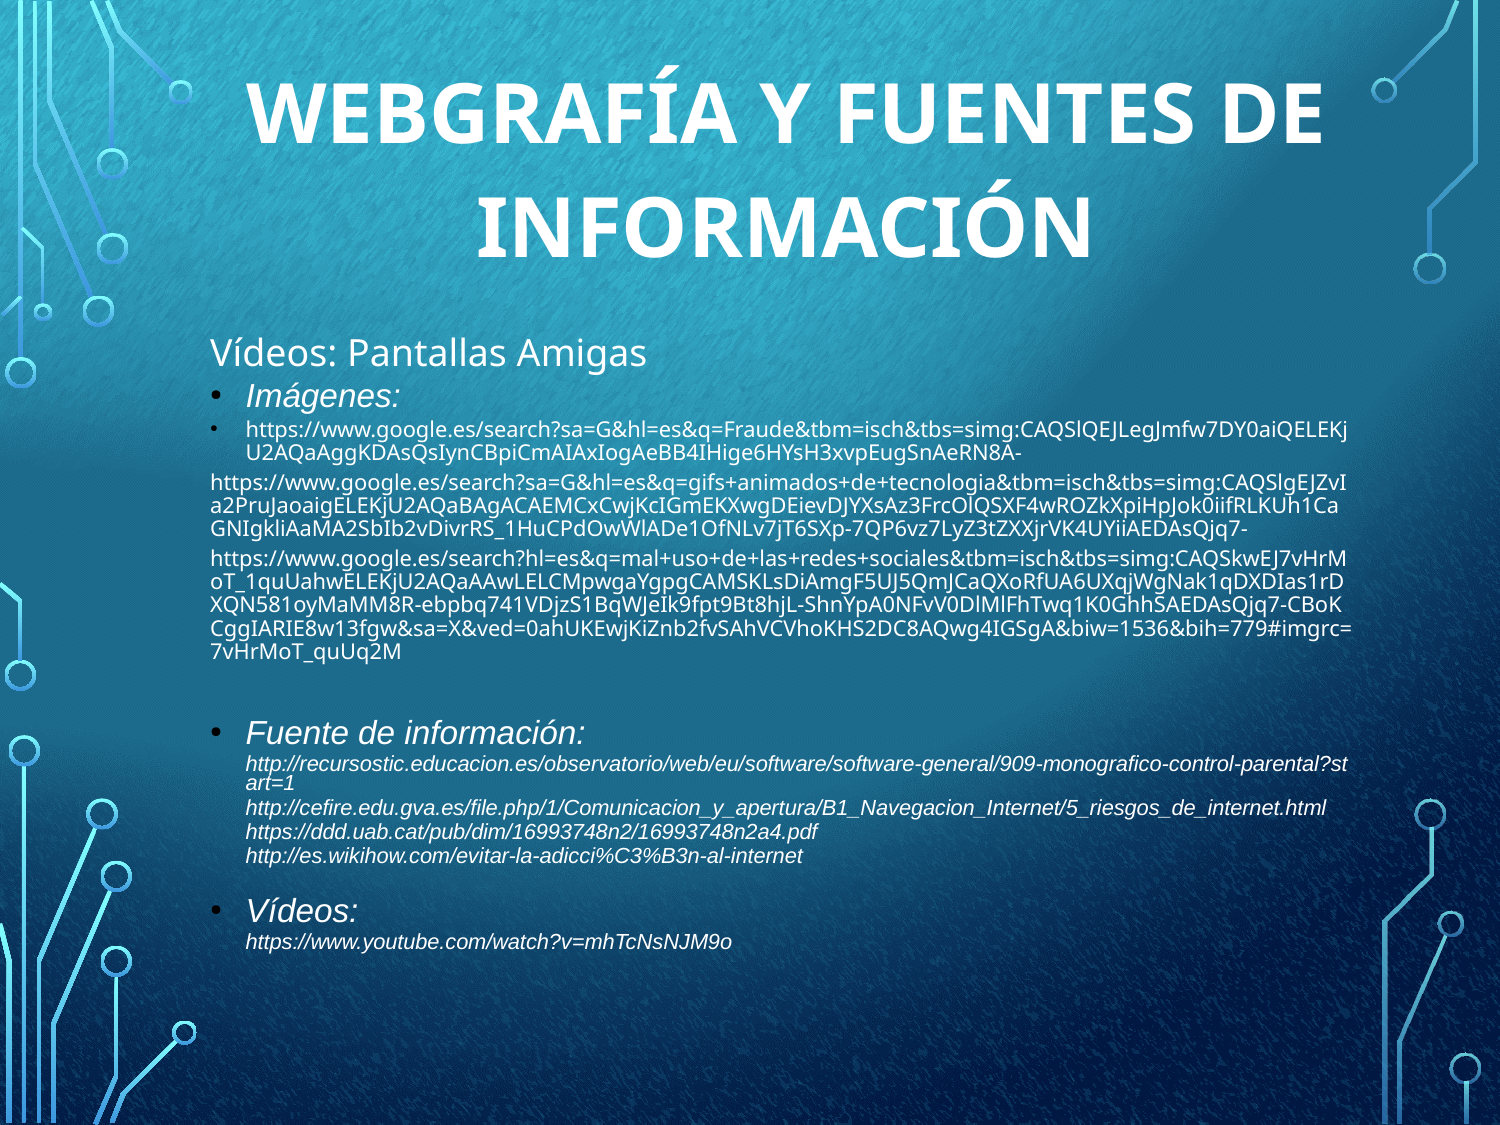

# Webgrafía y fuentes de información
Vídeos: Pantallas Amigas
Imágenes:
https://www.google.es/search?sa=G&hl=es&q=Fraude&tbm=isch&tbs=simg:CAQSlQEJLegJmfw7DY0aiQELEKjU2AQaAggKDAsQsIynCBpiCmAIAxIogAeBB4IHige6HYsH3xvpEugSnAeRN8A-
https://www.google.es/search?sa=G&hl=es&q=gifs+animados+de+tecnologia&tbm=isch&tbs=simg:CAQSlgEJZvIa2PruJaoaigELEKjU2AQaBAgACAEMCxCwjKcIGmEKXwgDEievDJYXsAz3FrcOlQSXF4wROZkXpiHpJok0iifRLKUh1CaGNIgkliAaMA2SbIb2vDivrRS_1HuCPdOwWlADe1OfNLv7jT6SXp-7QP6vz7LyZ3tZXXjrVK4UYiiAEDAsQjq7-
https://www.google.es/search?hl=es&q=mal+uso+de+las+redes+sociales&tbm=isch&tbs=simg:CAQSkwEJ7vHrMoT_1quUahwELEKjU2AQaAAwLELCMpwgaYgpgCAMSKLsDiAmgF5UJ5QmJCaQXoRfUA6UXqjWgNak1qDXDIas1rDXQN581oyMaMM8R-ebpbq741VDjzS1BqWJeIk9fpt9Bt8hjL-ShnYpA0NFvV0DlMlFhTwq1K0GhhSAEDAsQjq7-CBoKCggIARIE8w13fgw&sa=X&ved=0ahUKEwjKiZnb2fvSAhVCVhoKHS2DC8AQwg4IGSgA&biw=1536&bih=779#imgrc=7vHrMoT_quUq2M
Fuente de información:
http://recursostic.educacion.es/observatorio/web/eu/software/software-general/909-monografico-control-parental?start=1
http://cefire.edu.gva.es/file.php/1/Comunicacion_y_apertura/B1_Navegacion_Internet/5_riesgos_de_internet.html
https://ddd.uab.cat/pub/dim/16993748n2/16993748n2a4.pdf
http://es.wikihow.com/evitar-la-adicci%C3%B3n-al-internet
Vídeos:
https://www.youtube.com/watch?v=mhTcNsNJM9o